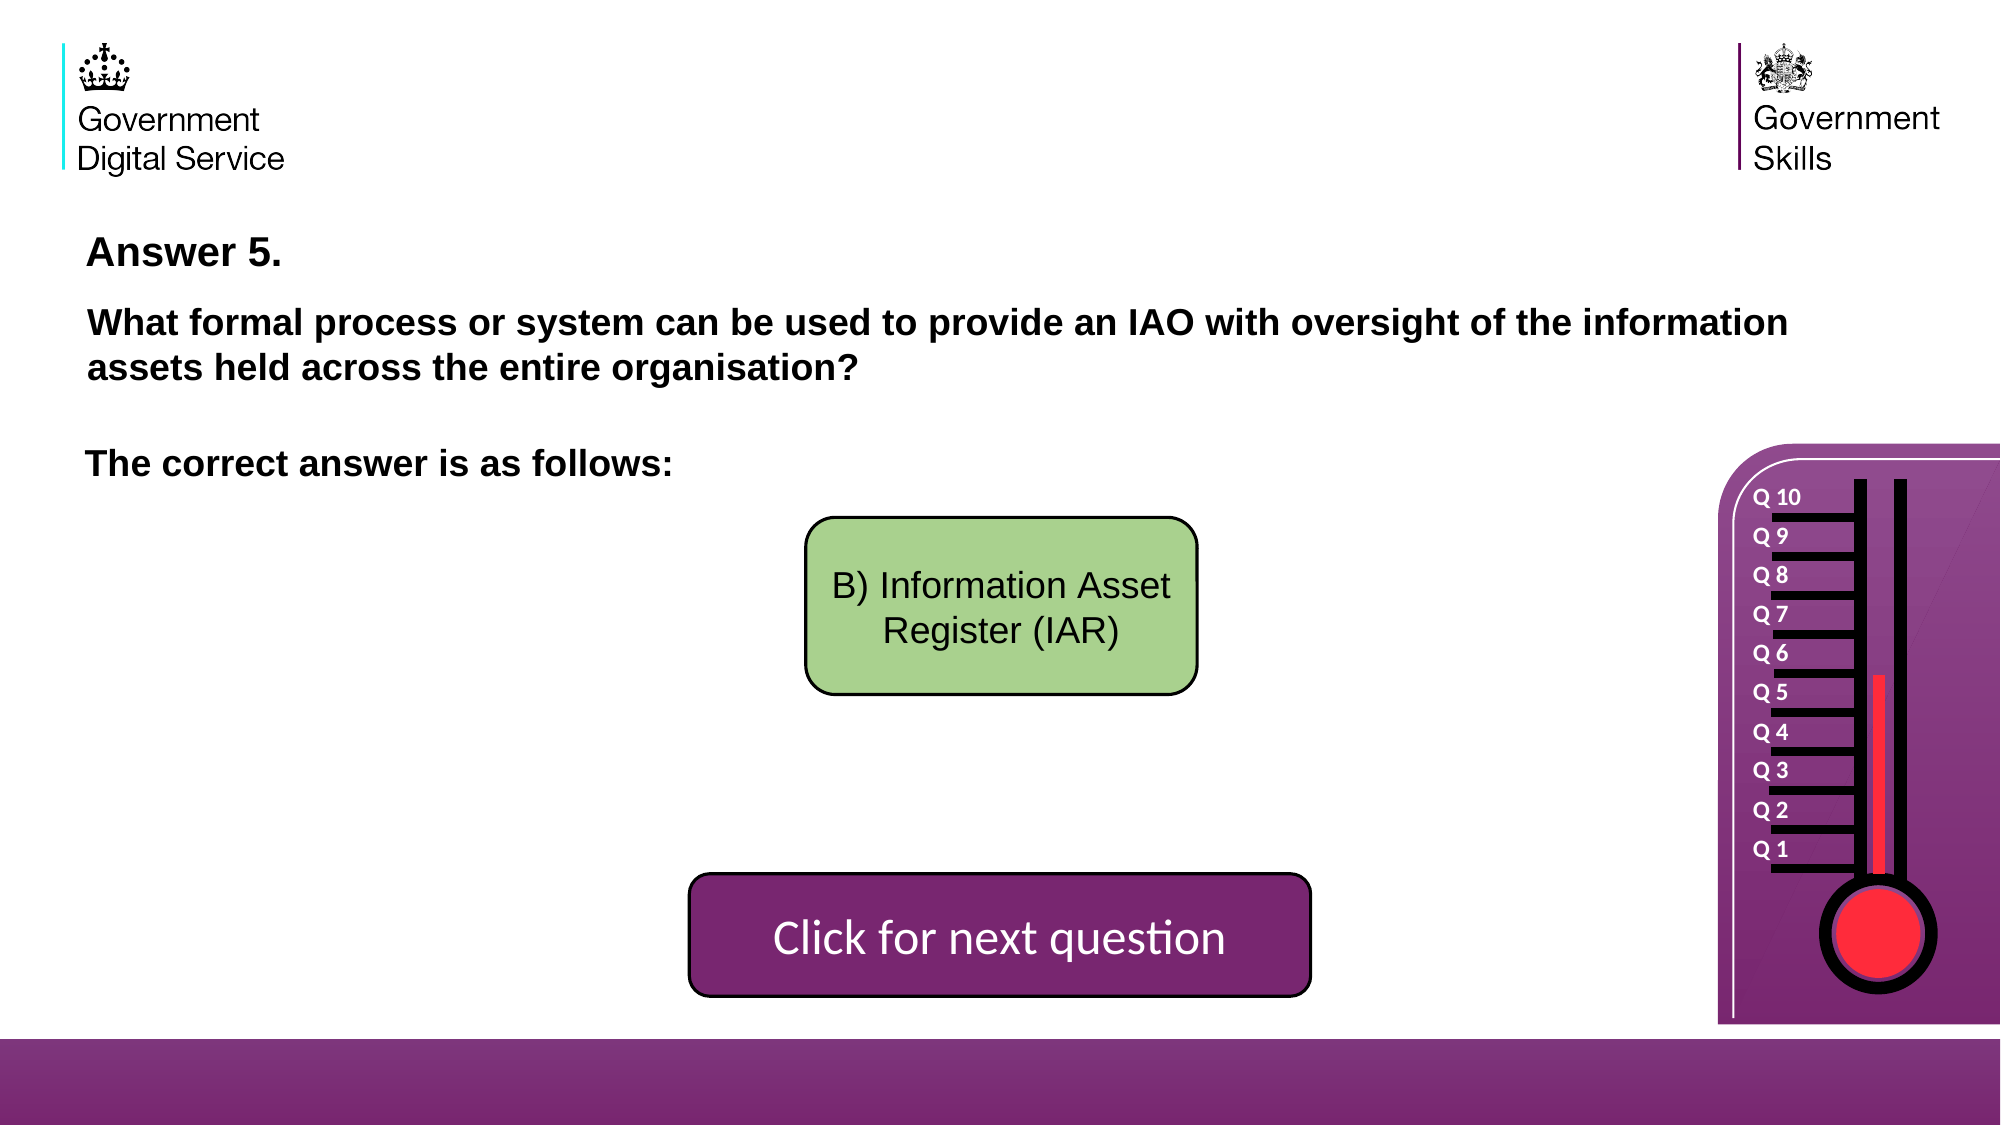

# Answer 5.
What formal process or system can be used to provide an IAO with oversight of the information assets held across the entire organisation?
The correct answer is as follows:
B) Information Asset Register (IAR)
Click for next question